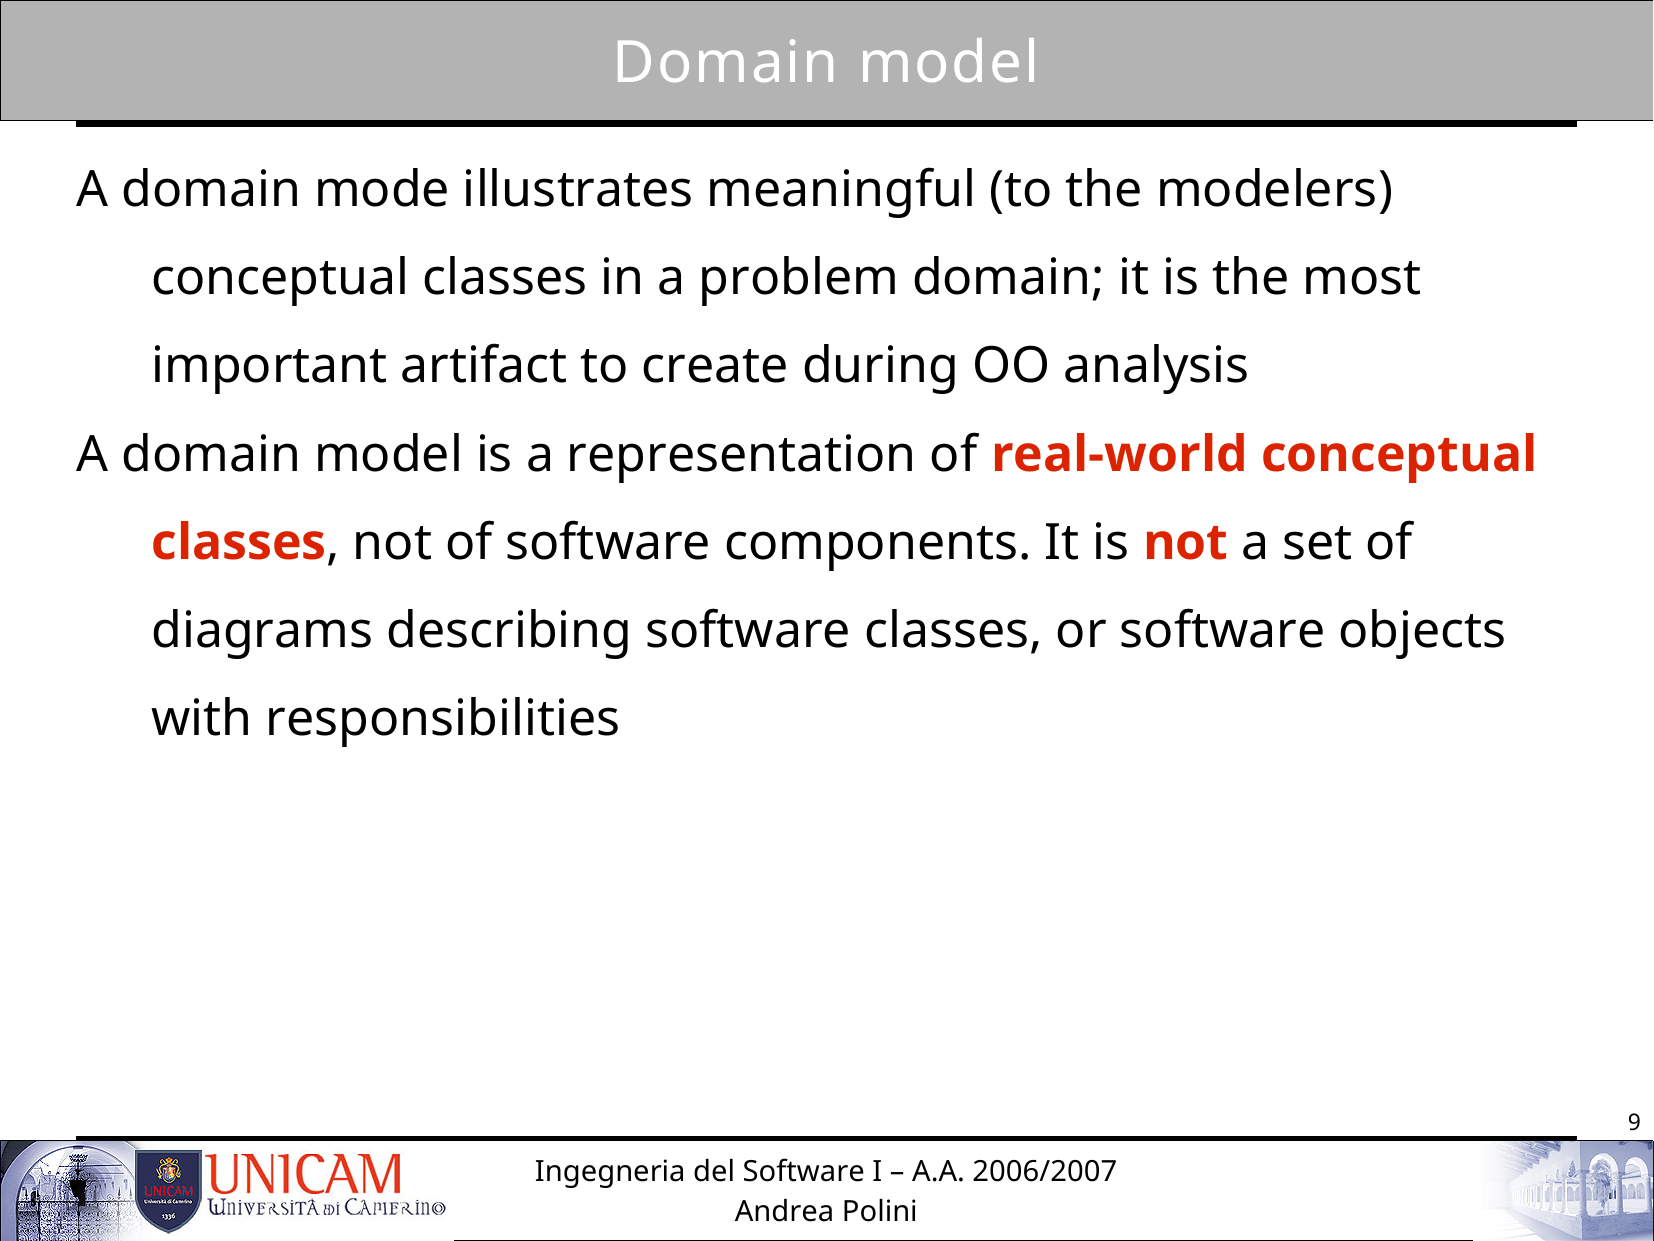

# Domain model
A domain mode illustrates meaningful (to the modelers) conceptual classes in a problem domain; it is the most important artifact to create during OO analysis
A domain model is a representation of real-world conceptual classes, not of software components. It is not a set of diagrams describing software classes, or software objects with responsibilities
9